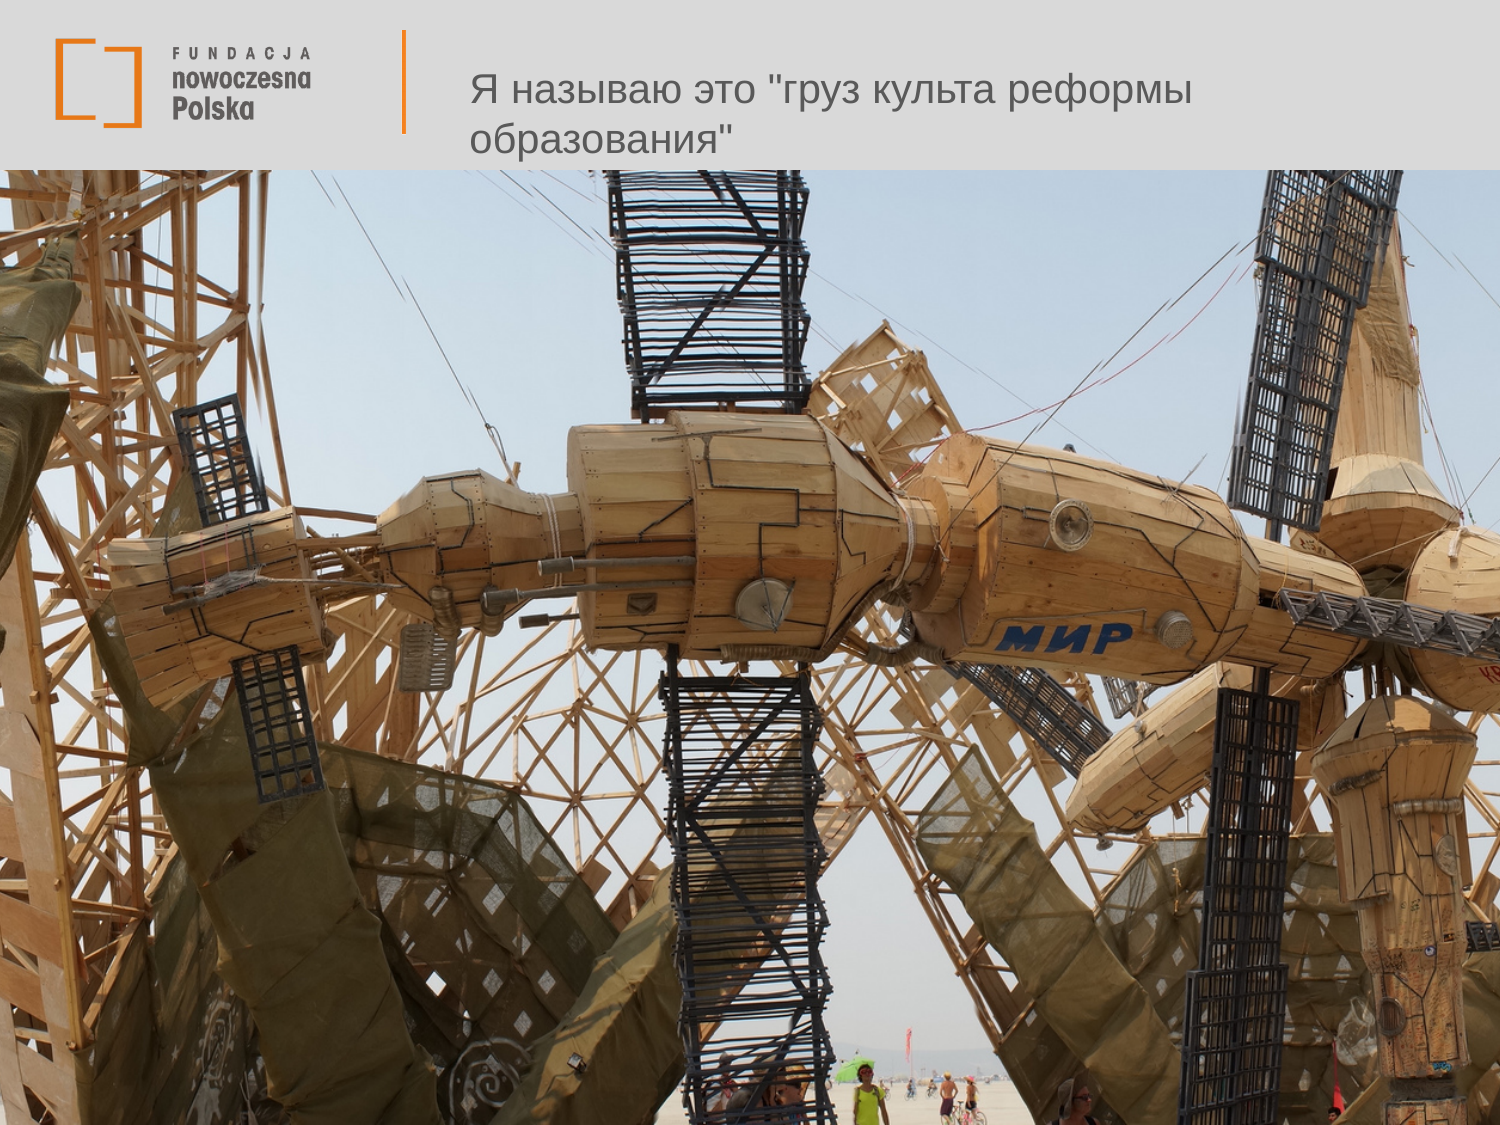

Я называю это "груз культа реформы образования"